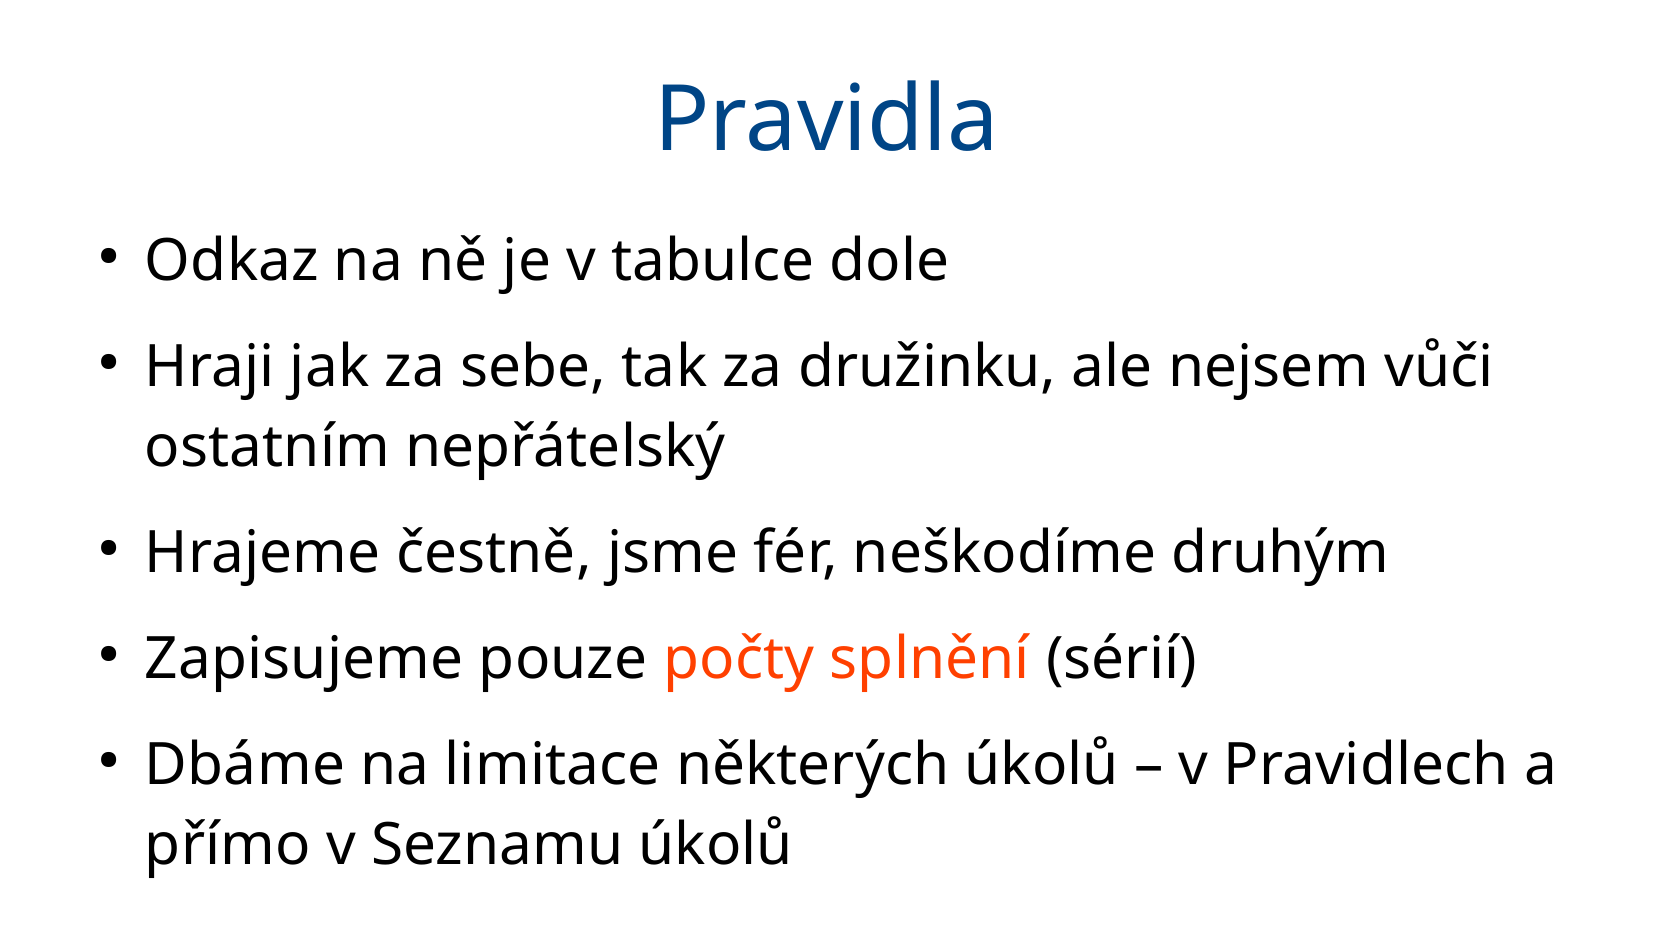

# Pravidla
Odkaz na ně je v tabulce dole
Hraji jak za sebe, tak za družinku, ale nejsem vůči ostatním nepřátelský
Hrajeme čestně, jsme fér, neškodíme druhým
Zapisujeme pouze počty splnění (sérií)
Dbáme na limitace některých úkolů – v Pravidlech a přímo v Seznamu úkolů